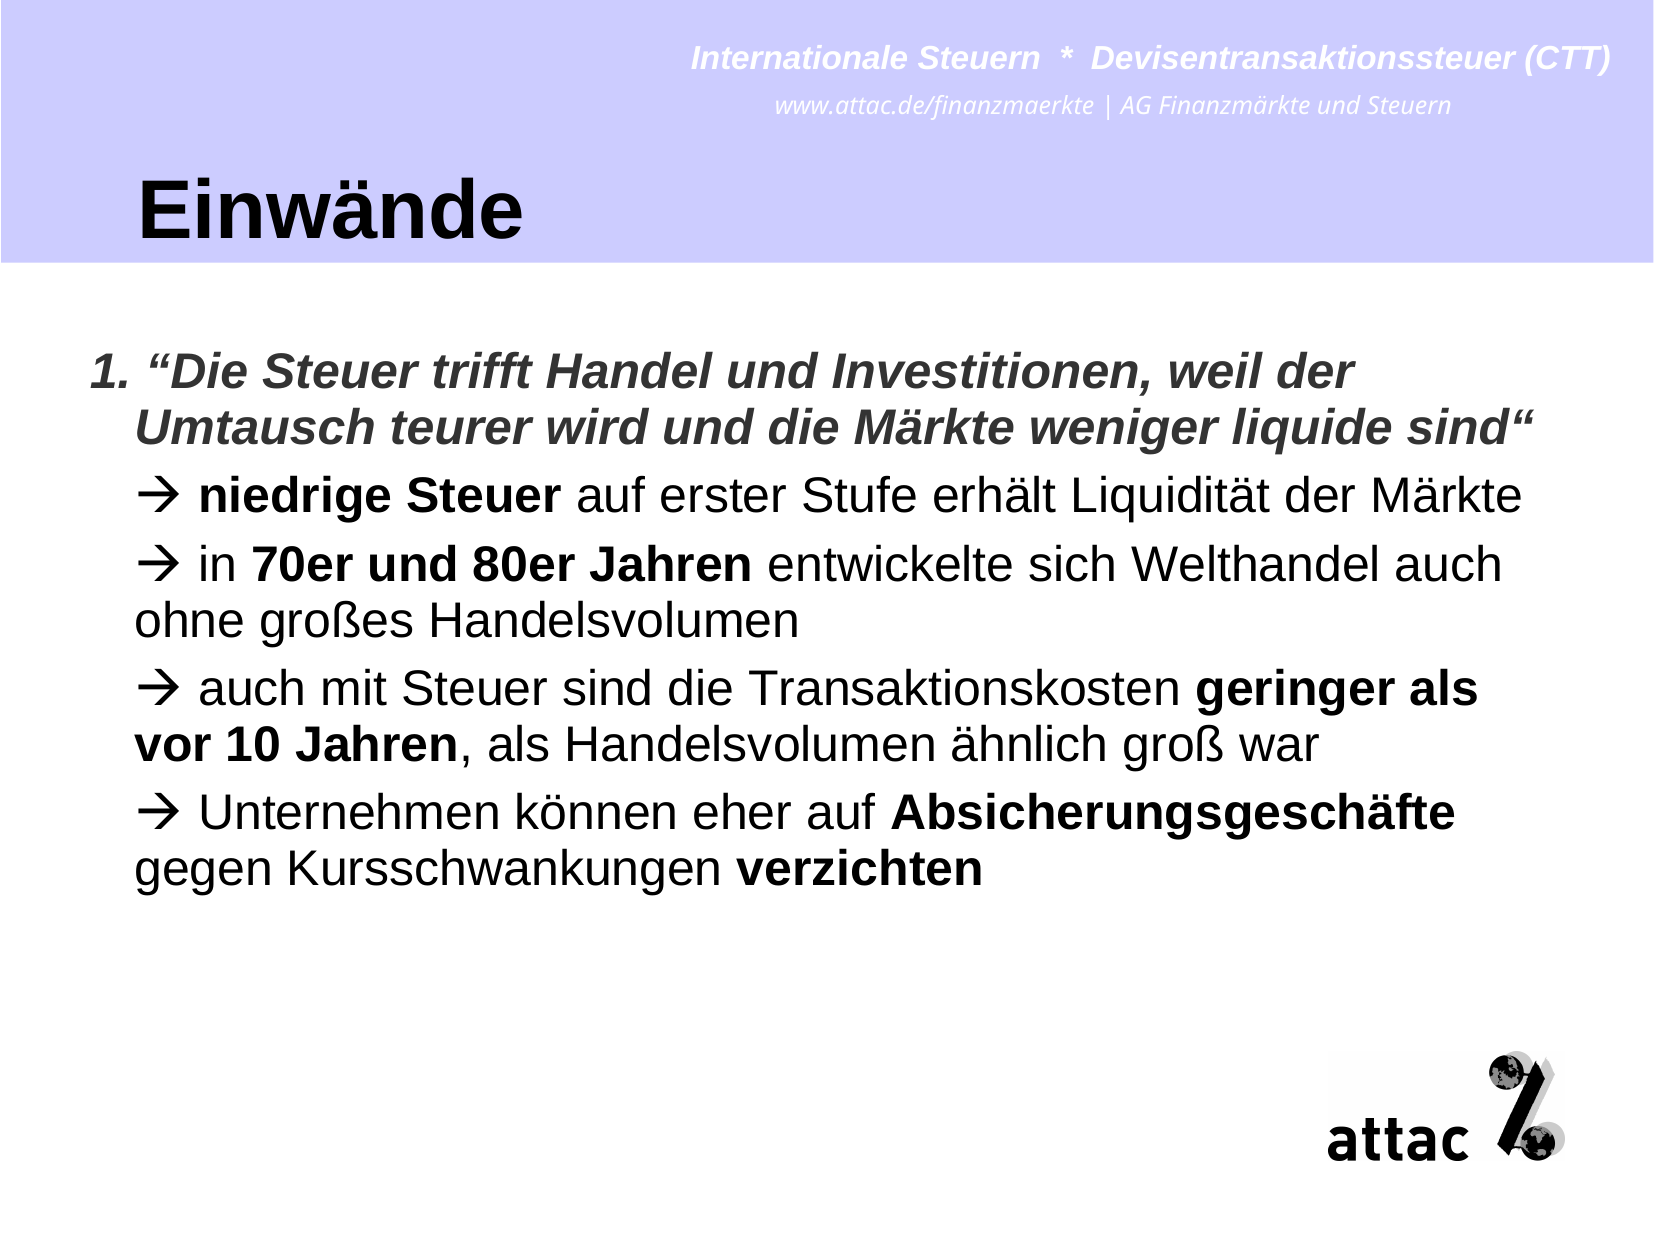

Internationale Steuern * Devisentransaktionssteuer (CTT)
www.attac.de/finanzmaerkte | AG Finanzmärkte und Steuern
Einwände
1. “Die Steuer trifft Handel und Investitionen, weil der Umtausch teurer wird und die Märkte weniger liquide sind“
	 niedrige Steuer auf erster Stufe erhält Liquidität der Märkte
	 in 70er und 80er Jahren entwickelte sich Welthandel auch 	ohne großes Handelsvolumen
	 auch mit Steuer sind die Transaktionskosten geringer als 	vor 10 Jahren, als Handelsvolumen ähnlich groß war
	 Unternehmen können eher auf Absicherungsgeschäfte 	gegen Kursschwankungen verzichten